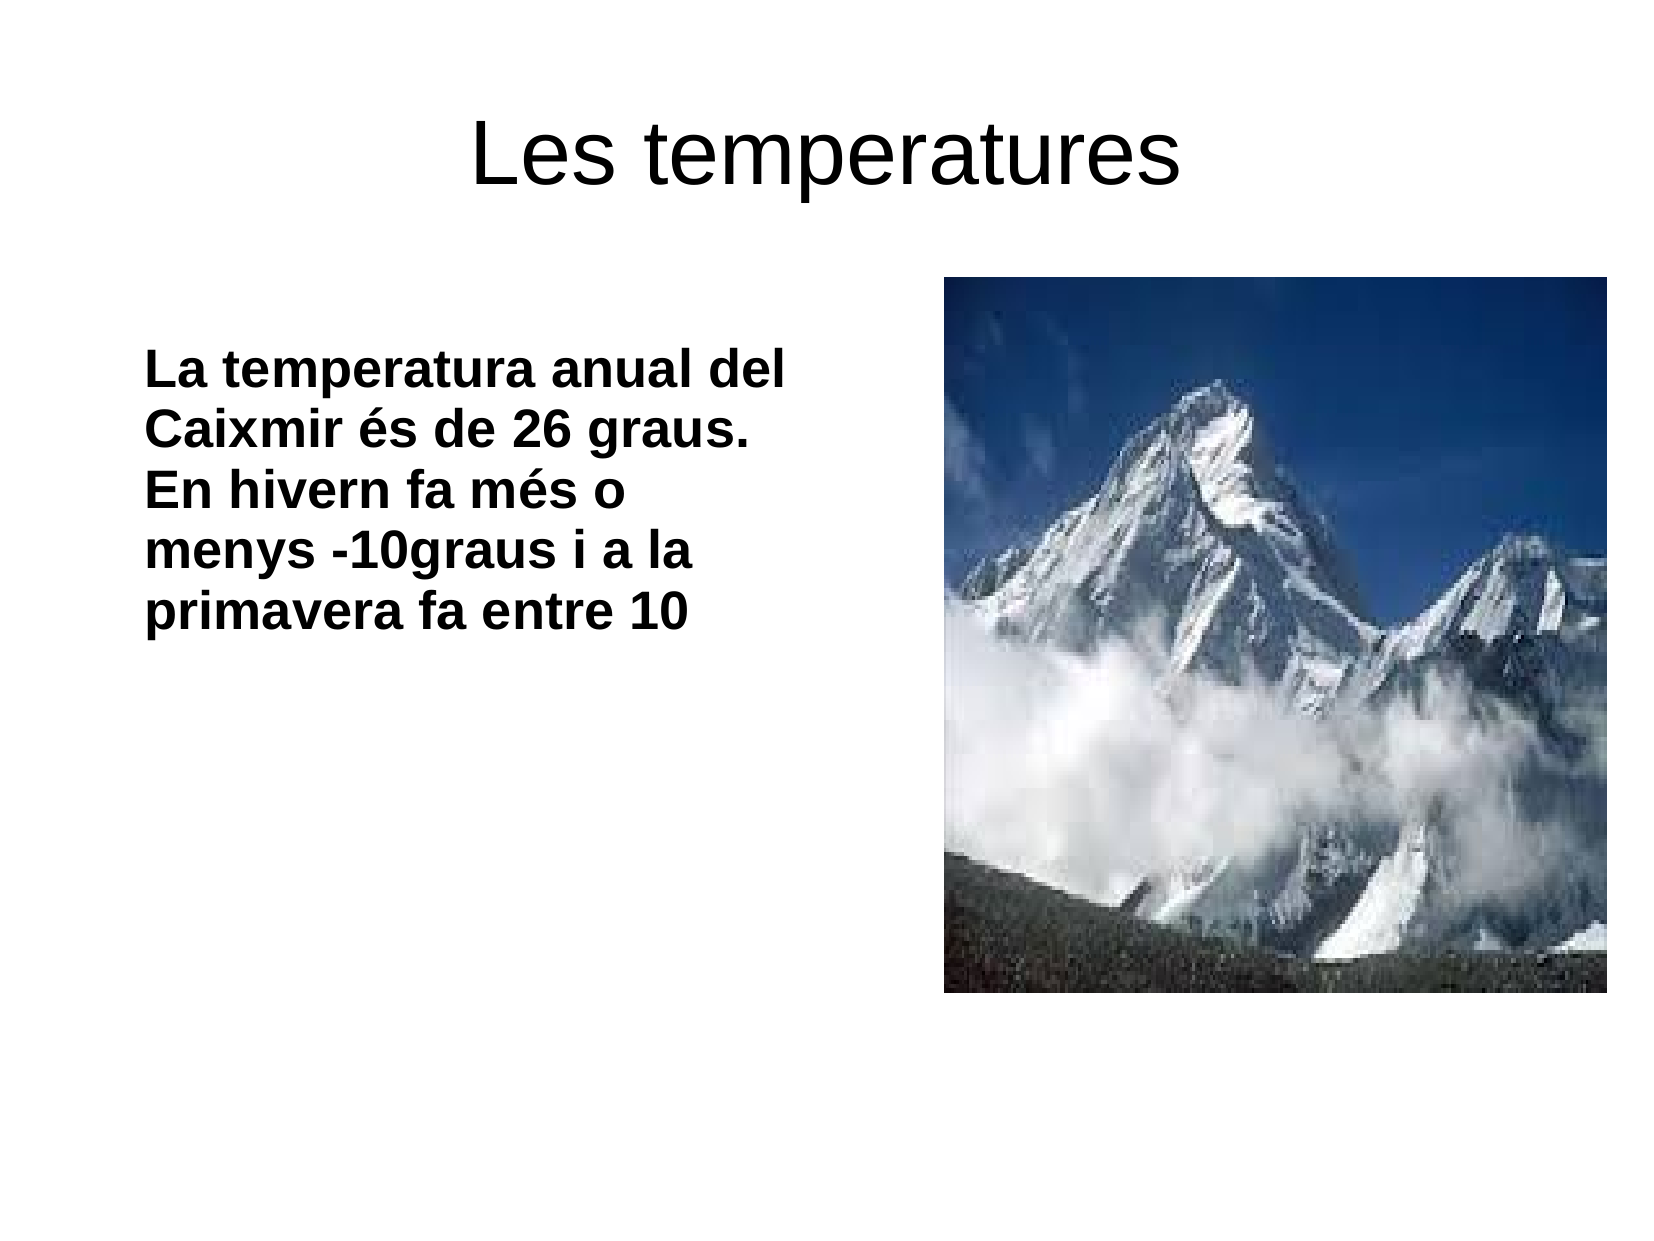

# Les temperatures
La temperatura anual del Caixmir és de 26 graus.
En hivern fa més o menys -10graus i a la primavera fa entre 10